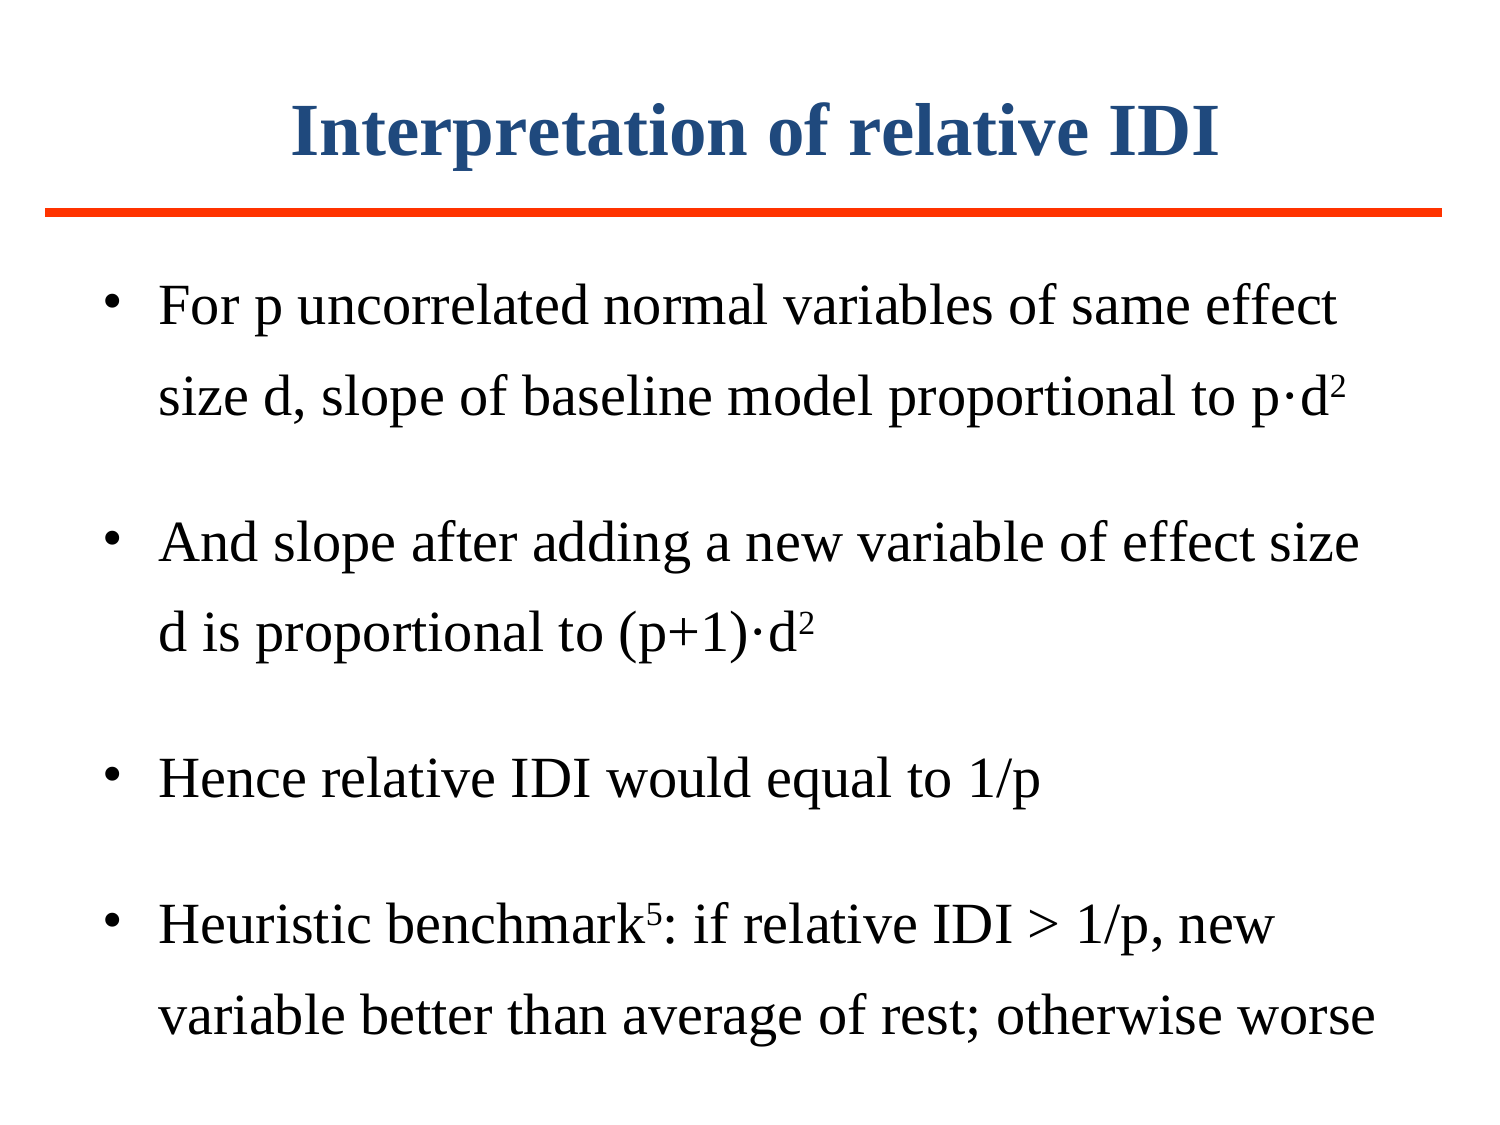

Interpretation of relative IDI
For p uncorrelated normal variables of same effect size d, slope of baseline model proportional to p·d2
And slope after adding a new variable of effect size d is proportional to (p+1)·d2
Hence relative IDI would equal to 1/p
Heuristic benchmark5: if relative IDI > 1/p, new variable better than average of rest; otherwise worse